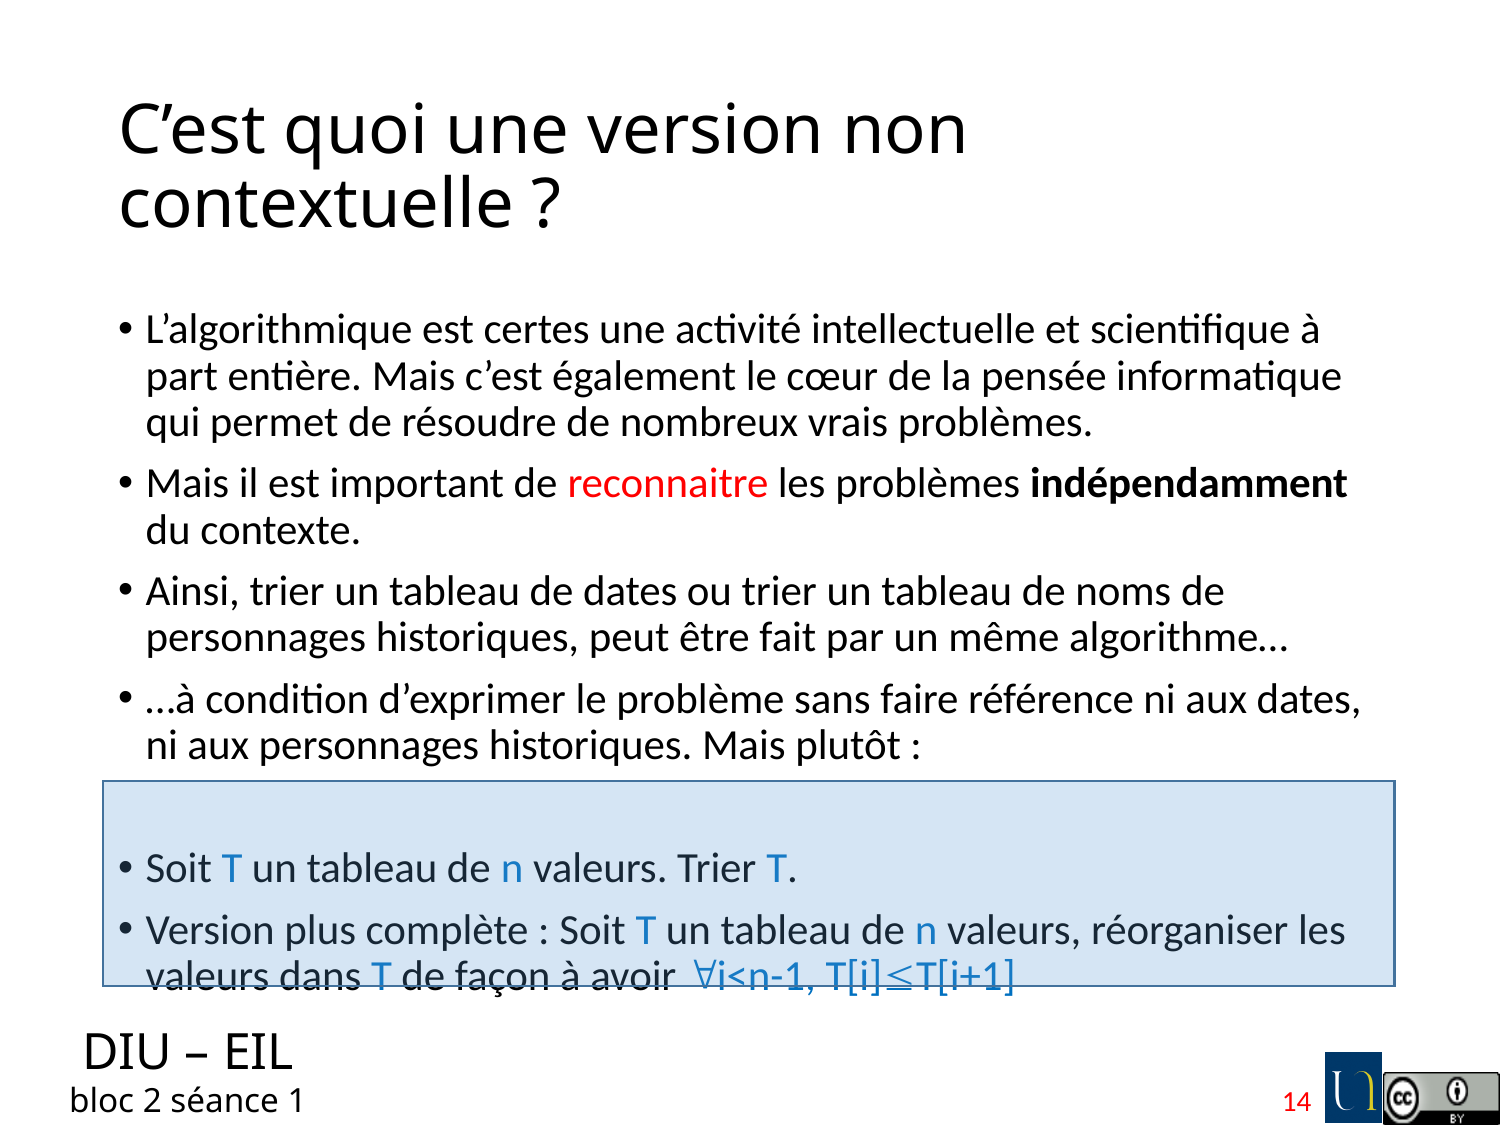

# C’est quoi une version non contextuelle ?
L’algorithmique est certes une activité intellectuelle et scientifique à part entière. Mais c’est également le cœur de la pensée informatique qui permet de résoudre de nombreux vrais problèmes.
Mais il est important de reconnaitre les problèmes indépendamment du contexte.
Ainsi, trier un tableau de dates ou trier un tableau de noms de personnages historiques, peut être fait par un même algorithme…
…à condition d’exprimer le problème sans faire référence ni aux dates, ni aux personnages historiques. Mais plutôt :
Soit T un tableau de n valeurs. Trier T.
Version plus complète : Soit T un tableau de n valeurs, réorganiser les valeurs dans T de façon à avoir i<n-1, T[i]T[i+1]